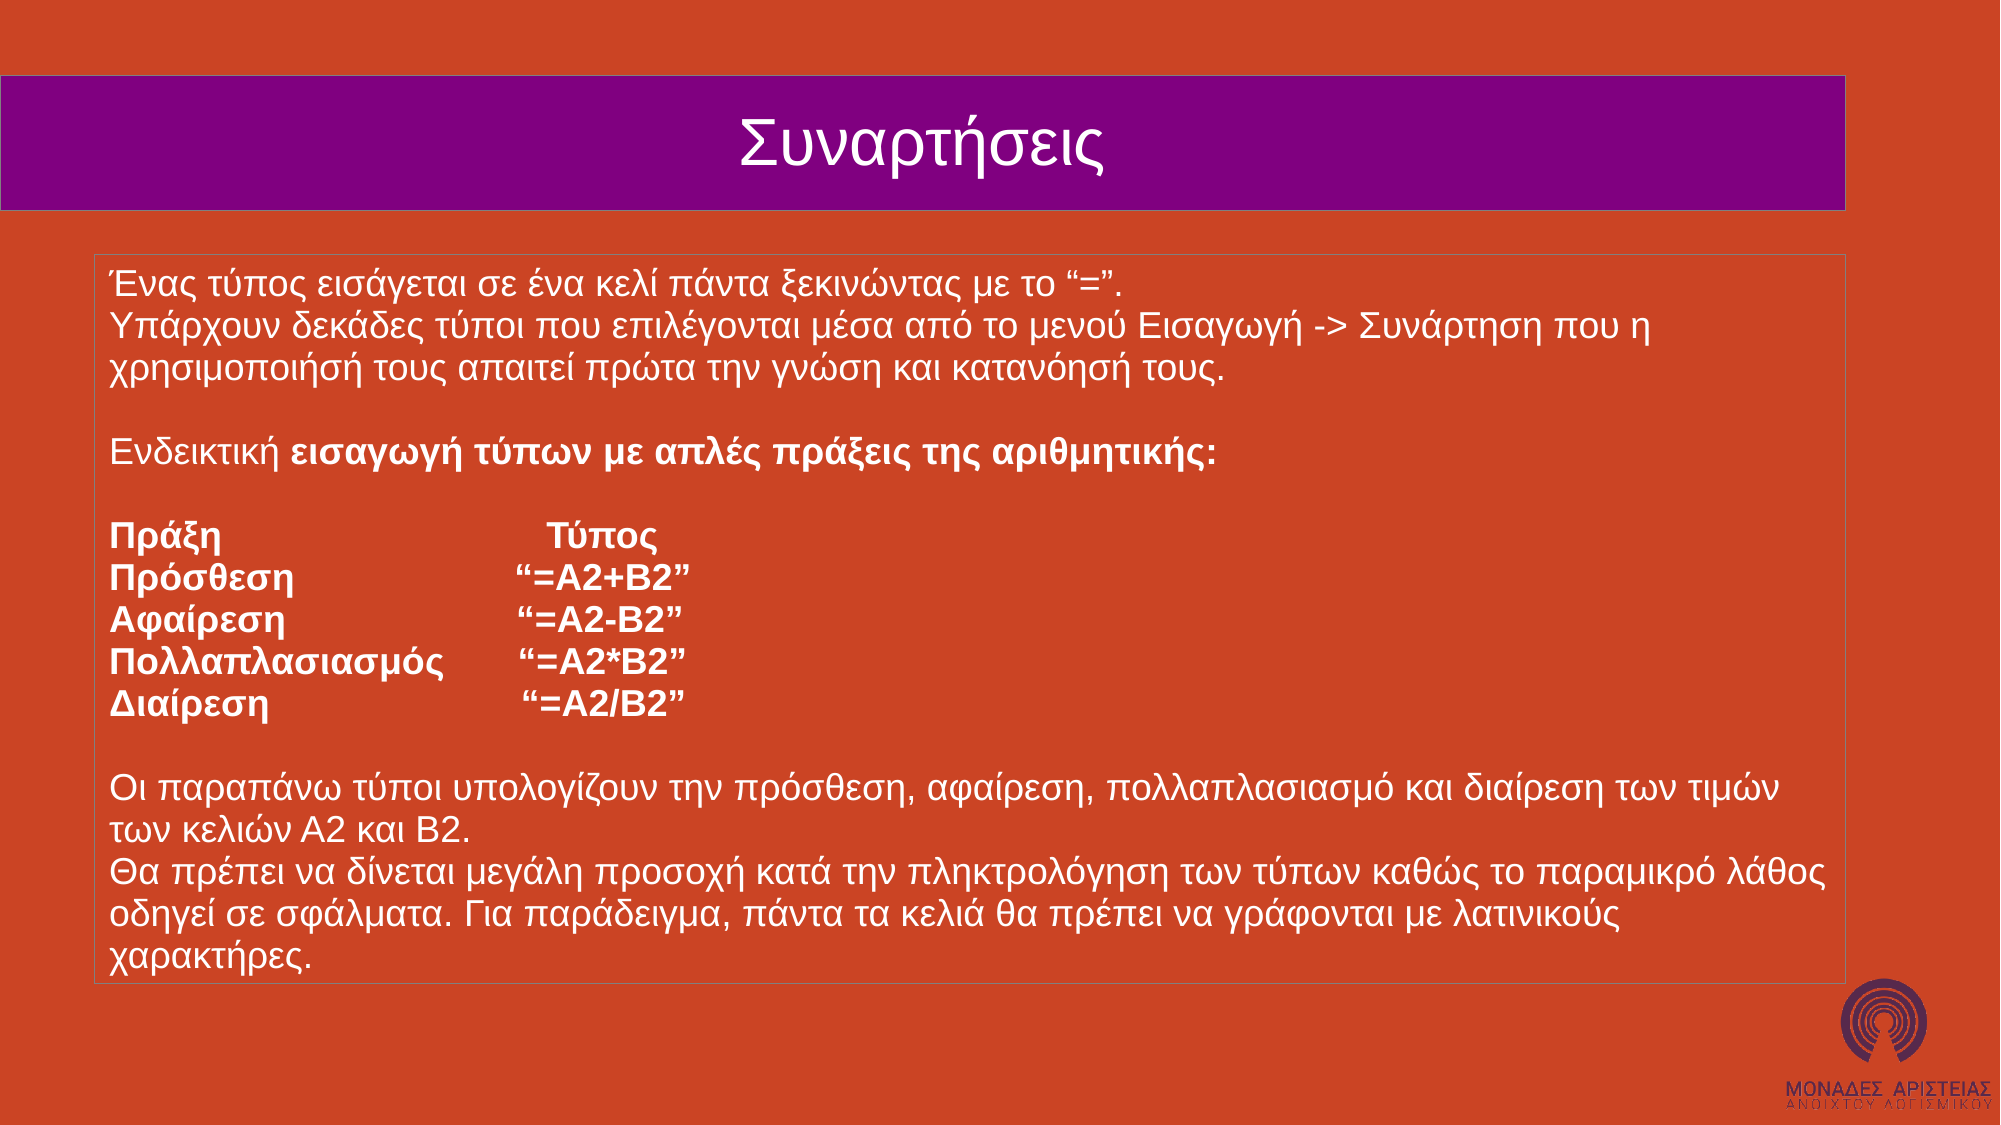

Συναρτήσεις
Ένας τύπος εισάγεται σε ένα κελί πάντα ξεκινώντας με το “=”.
Υπάρχουν δεκάδες τύποι που επιλέγονται μέσα από το μενού Εισαγωγή -> Συνάρτηση που η χρησιμοποιήσή τους απαιτεί πρώτα την γνώση και κατανόησή τους.
Ενδεικτική εισαγωγή τύπων με απλές πράξεις της αριθμητικής:
Πράξη Τύπος
Πρόσθεση “=Α2+Β2”
Αφαίρεση “=Α2-Β2”
Πολλαπλασιασμός “=Α2*Β2”
Διαίρεση “=Α2/Β2”
Οι παραπάνω τύποι υπολογίζουν την πρόσθεση, αφαίρεση, πολλαπλασιασμό και διαίρεση των τιμών των κελιών Α2 και Β2.
Θα πρέπει να δίνεται μεγάλη προσοχή κατά την πληκτρολόγηση των τύπων καθώς το παραμικρό λάθος οδηγεί σε σφάλματα. Για παράδειγμα, πάντα τα κελιά θα πρέπει να γράφονται με λατινικούς χαρακτήρες.